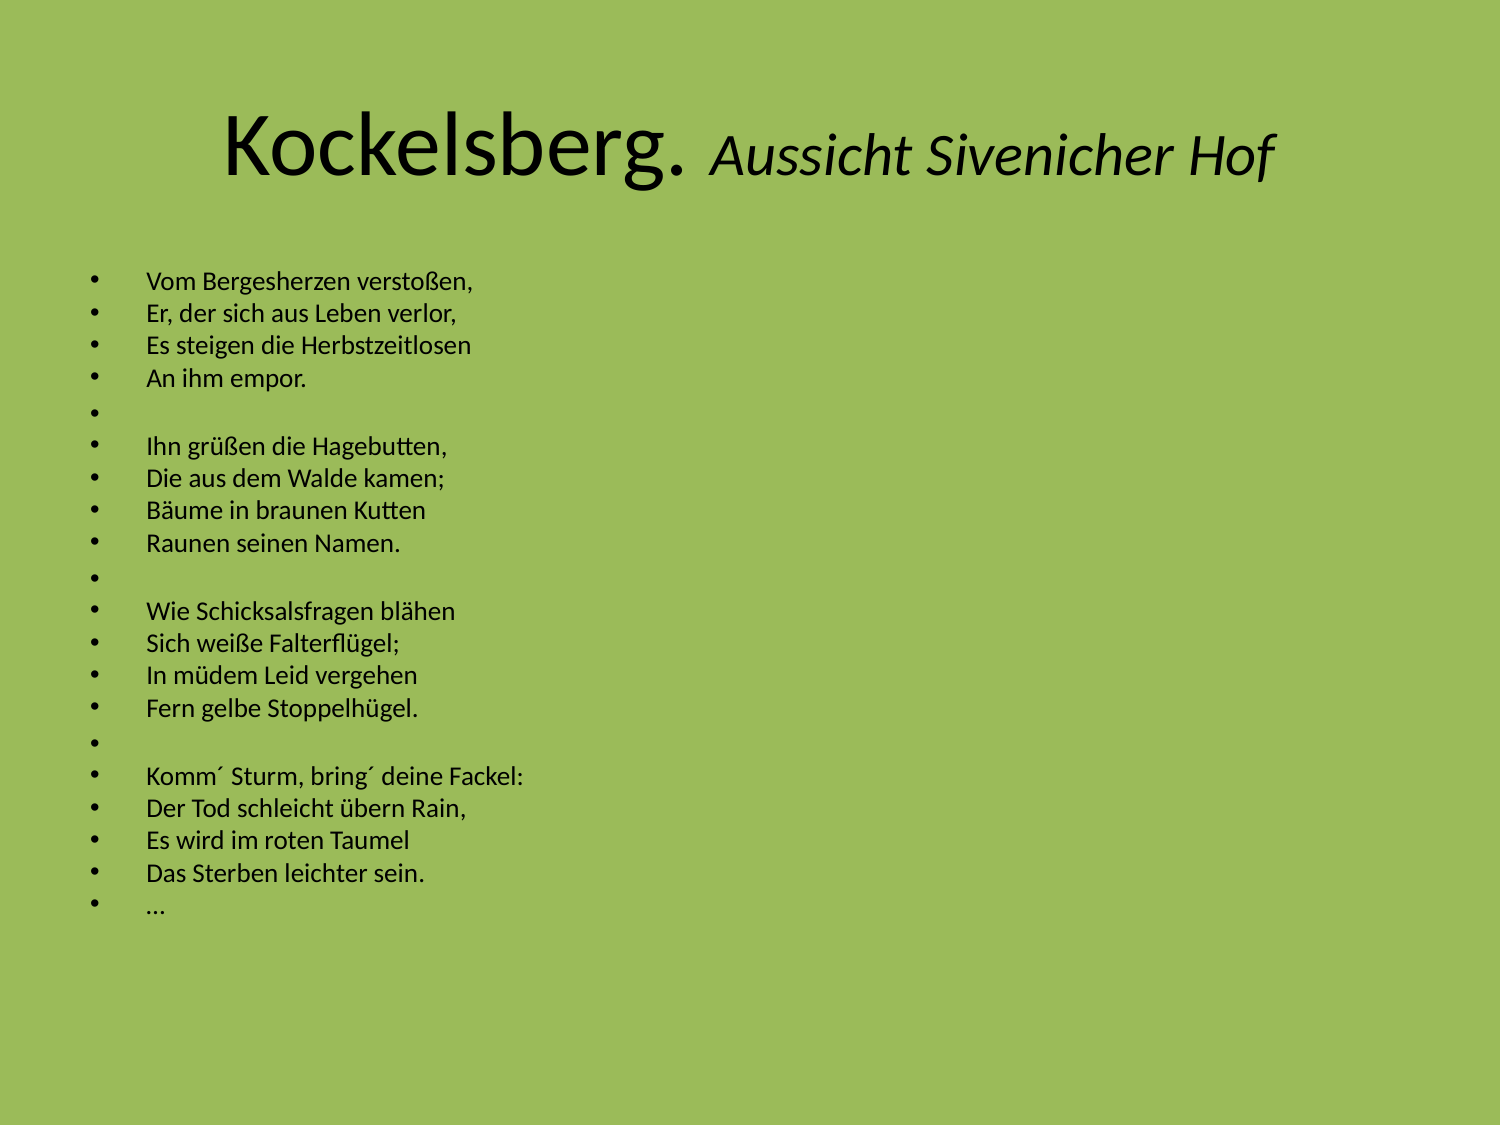

# Kockelsberg. Aussicht Sivenicher Hof
Vom Bergesherzen verstoßen,
Er, der sich aus Leben verlor,
Es steigen die Herbstzeitlosen
An ihm empor.
Ihn grüßen die Hagebutten,
Die aus dem Walde kamen;
Bäume in braunen Kutten
Raunen seinen Namen.
Wie Schicksalsfragen blähen
Sich weiße Falterflügel;
In müdem Leid vergehen
Fern gelbe Stoppelhügel.
Komm´ Sturm, bring´ deine Fackel:
Der Tod schleicht übern Rain,
Es wird im roten Taumel
Das Sterben leichter sein.
…